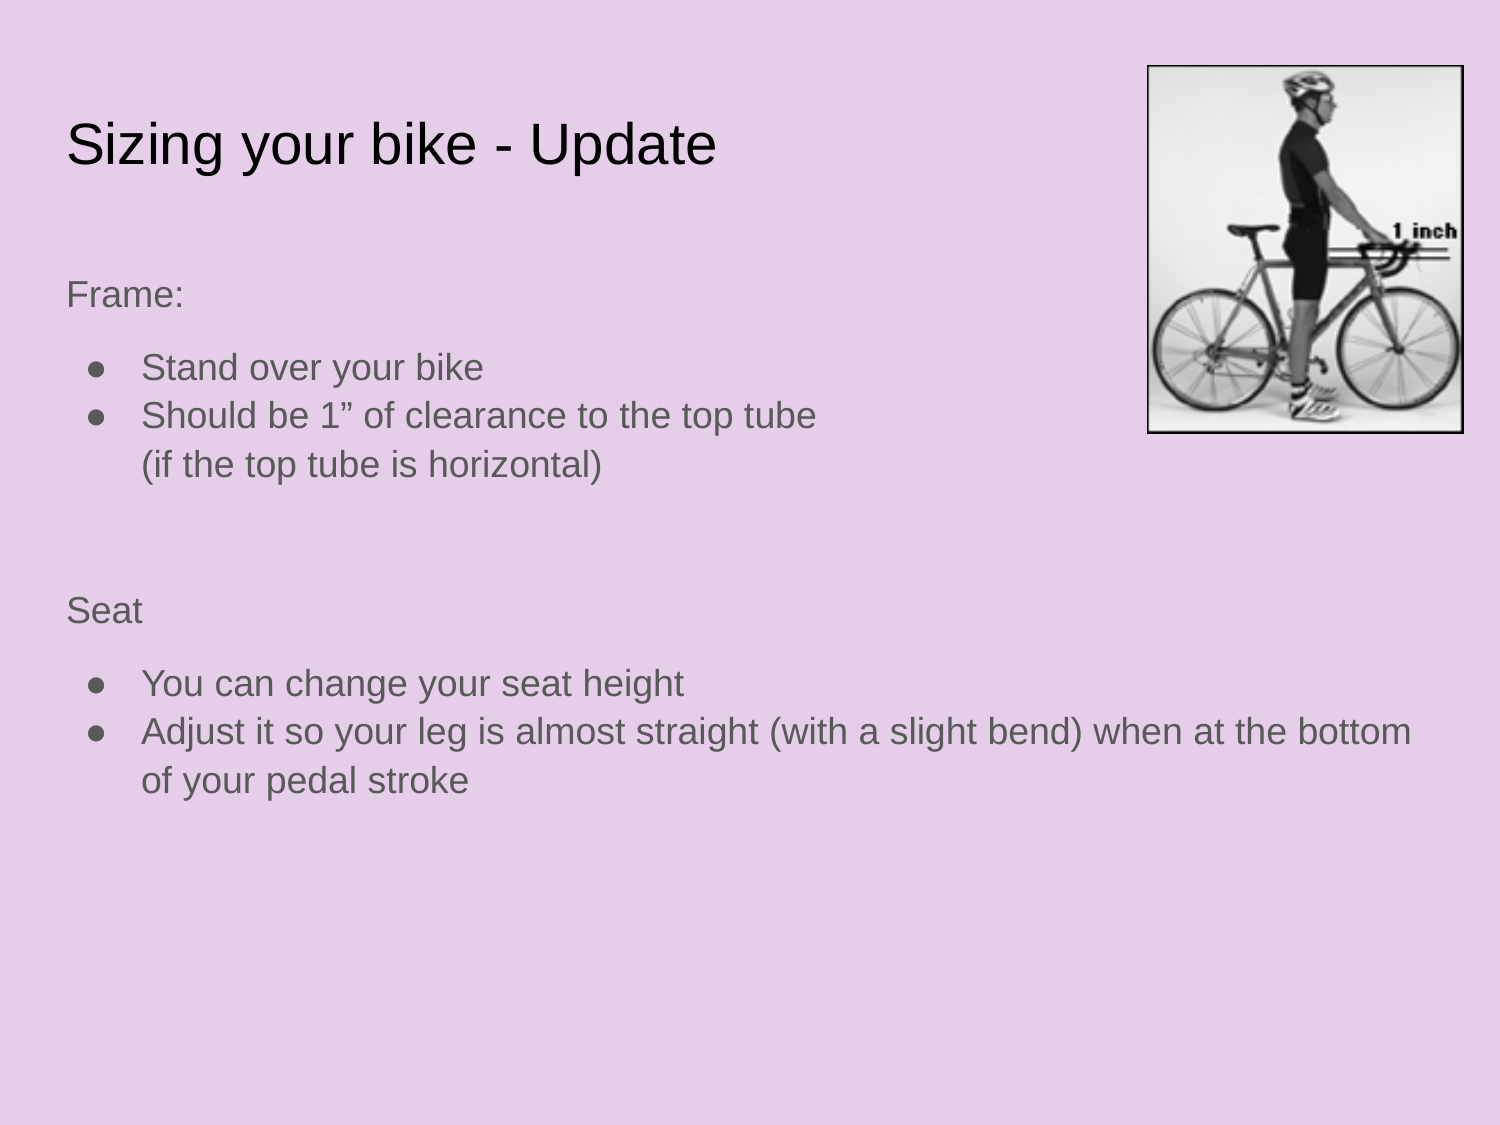

# Sizing your bike - Update
Frame:
Stand over your bike
Should be 1” of clearance to the top tube
(if the top tube is horizontal)
Seat
You can change your seat height
Adjust it so your leg is almost straight (with a slight bend) when at the bottom of your pedal stroke